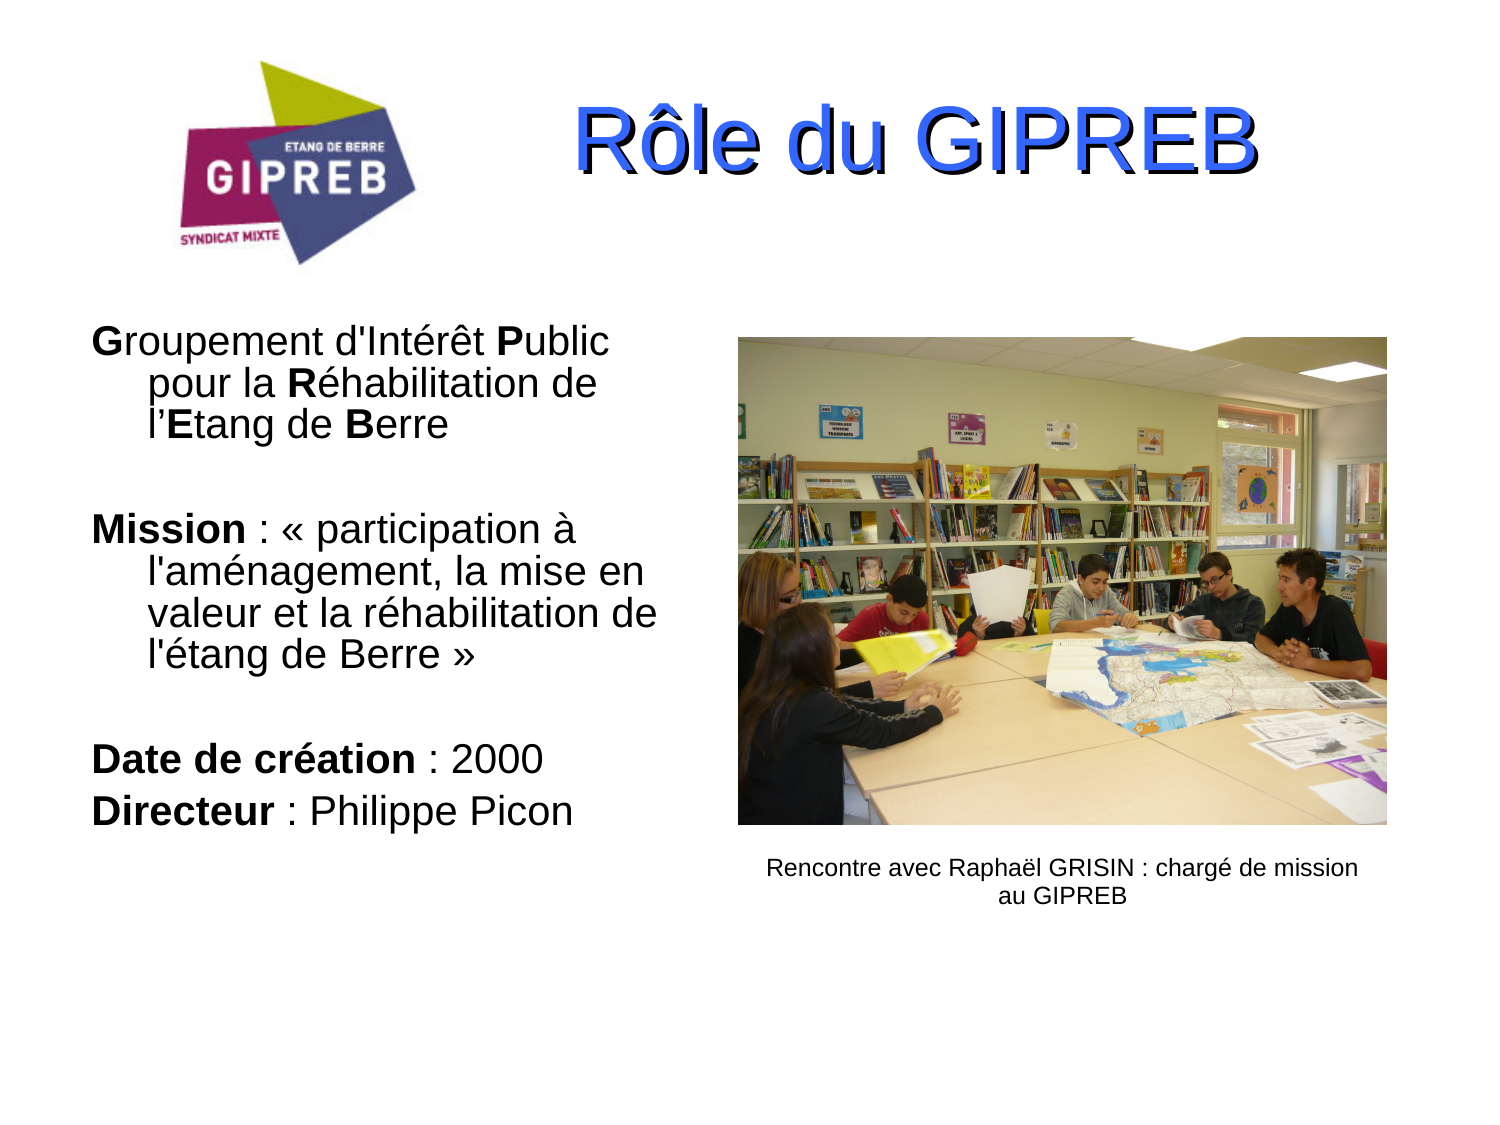

# Rôle du GIPREB
Groupement d'Intérêt Public pour la Réhabilitation de l’Etang de Berre
Mission : « participation à l'aménagement, la mise en valeur et la réhabilitation de l'étang de Berre »
Date de création : 2000
Directeur : Philippe Picon
Rencontre avec Raphaël GRISIN : chargé de mission au GIPREB